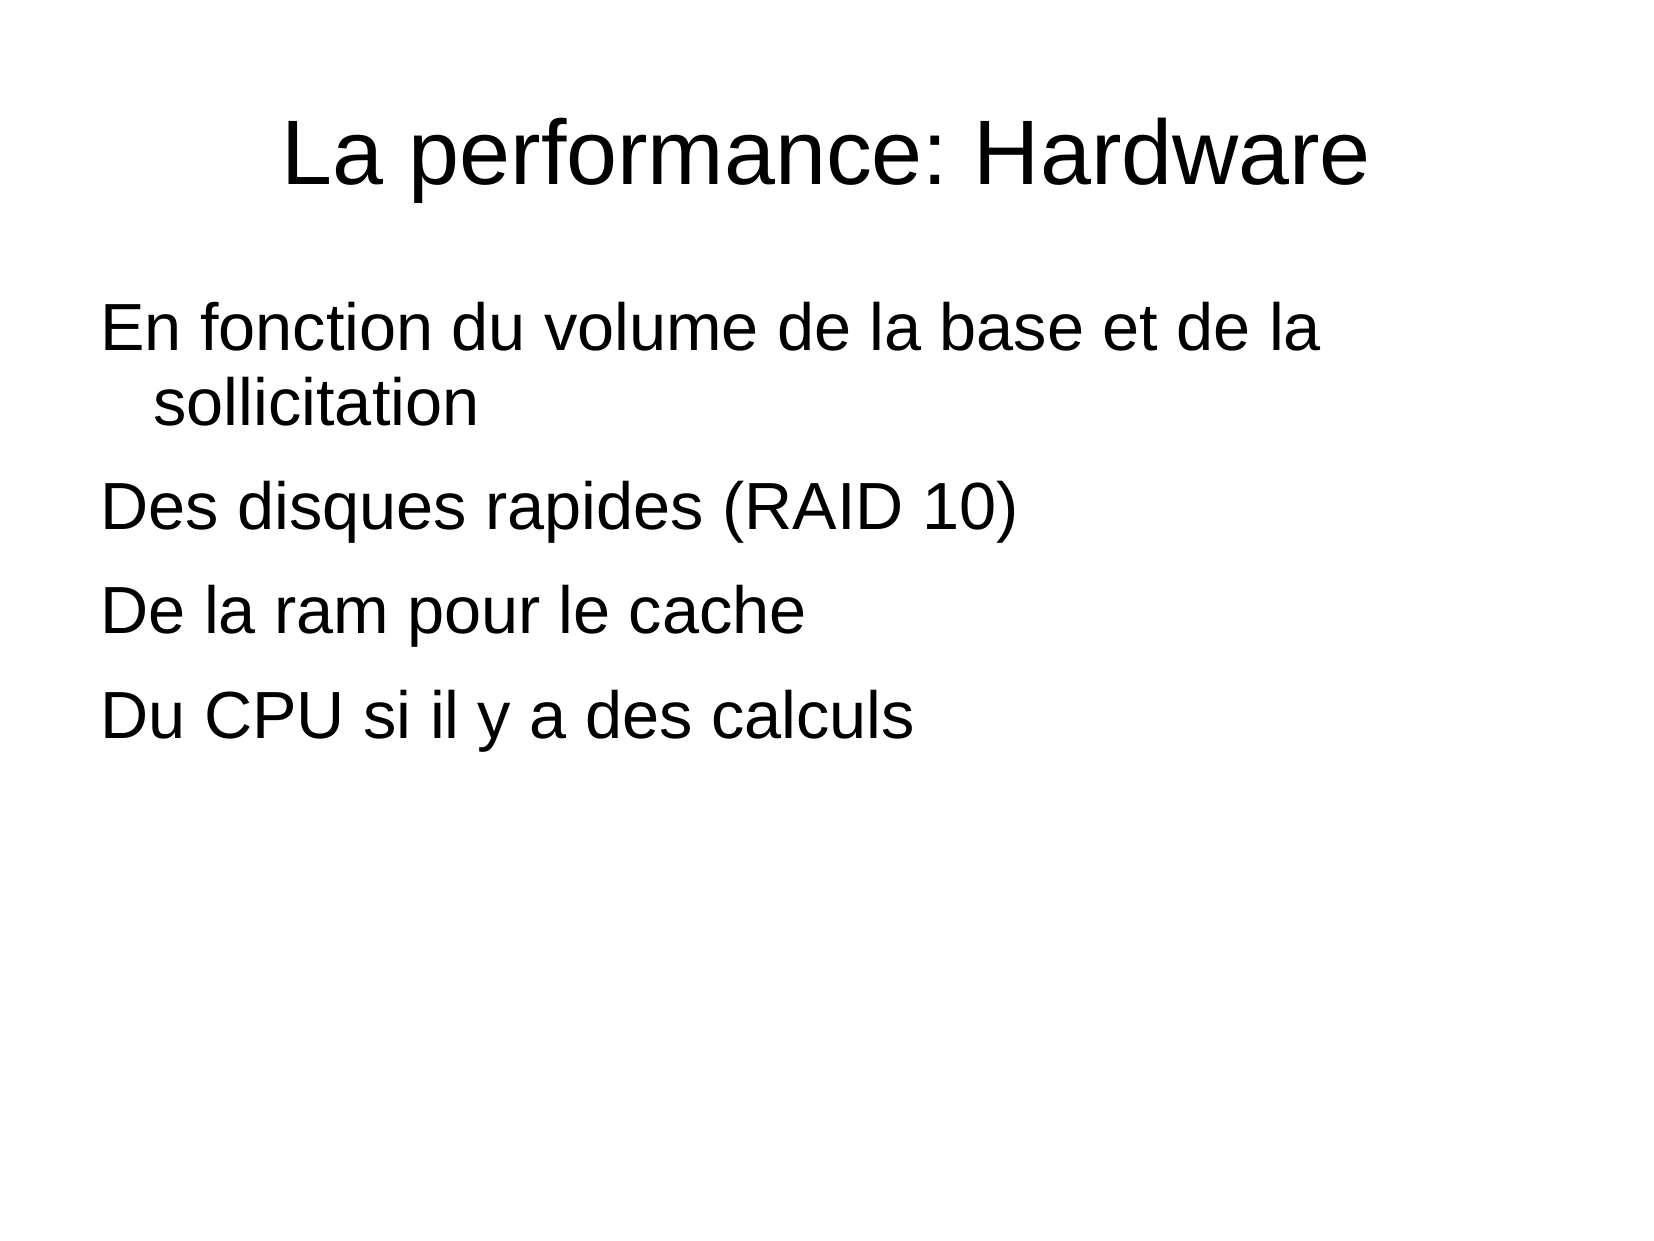

# La performance: Hardware
En fonction du volume de la base et de la sollicitation
Des disques rapides (RAID 10)
De la ram pour le cache
Du CPU si il y a des calculs